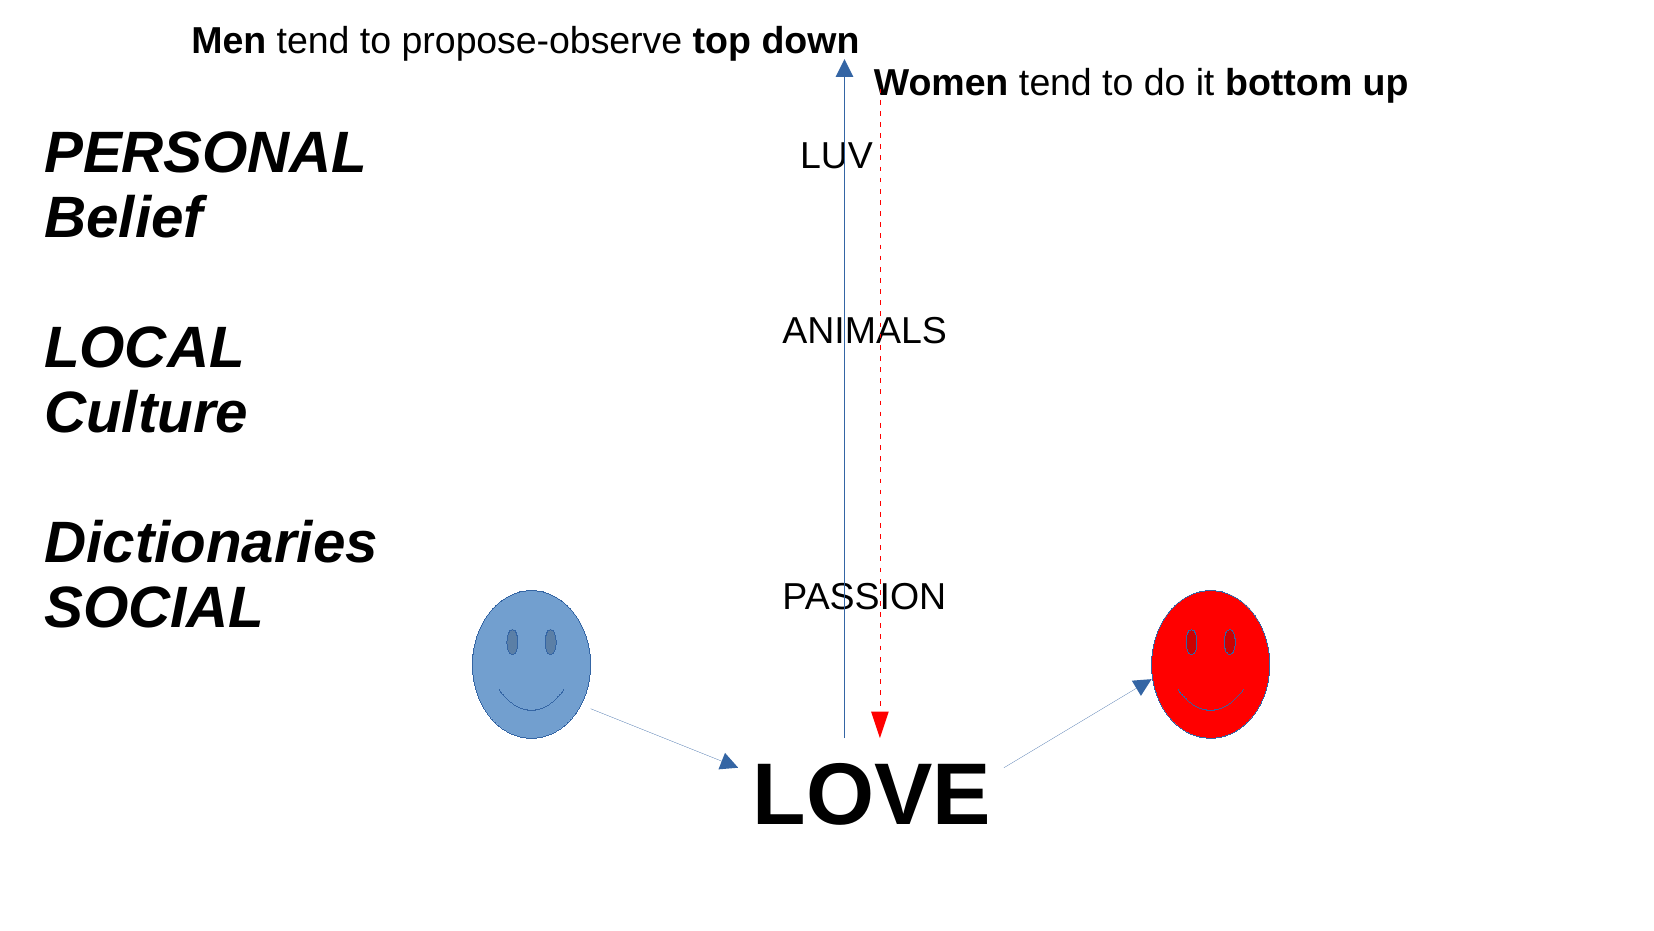

Men tend to propose-observe top down
 Women tend to do it bottom up
PERSONAL
Belief
LOCAL
Culture
Dictionaries
SOCIAL
LUV
ANIMALS
PASSION
LOVE